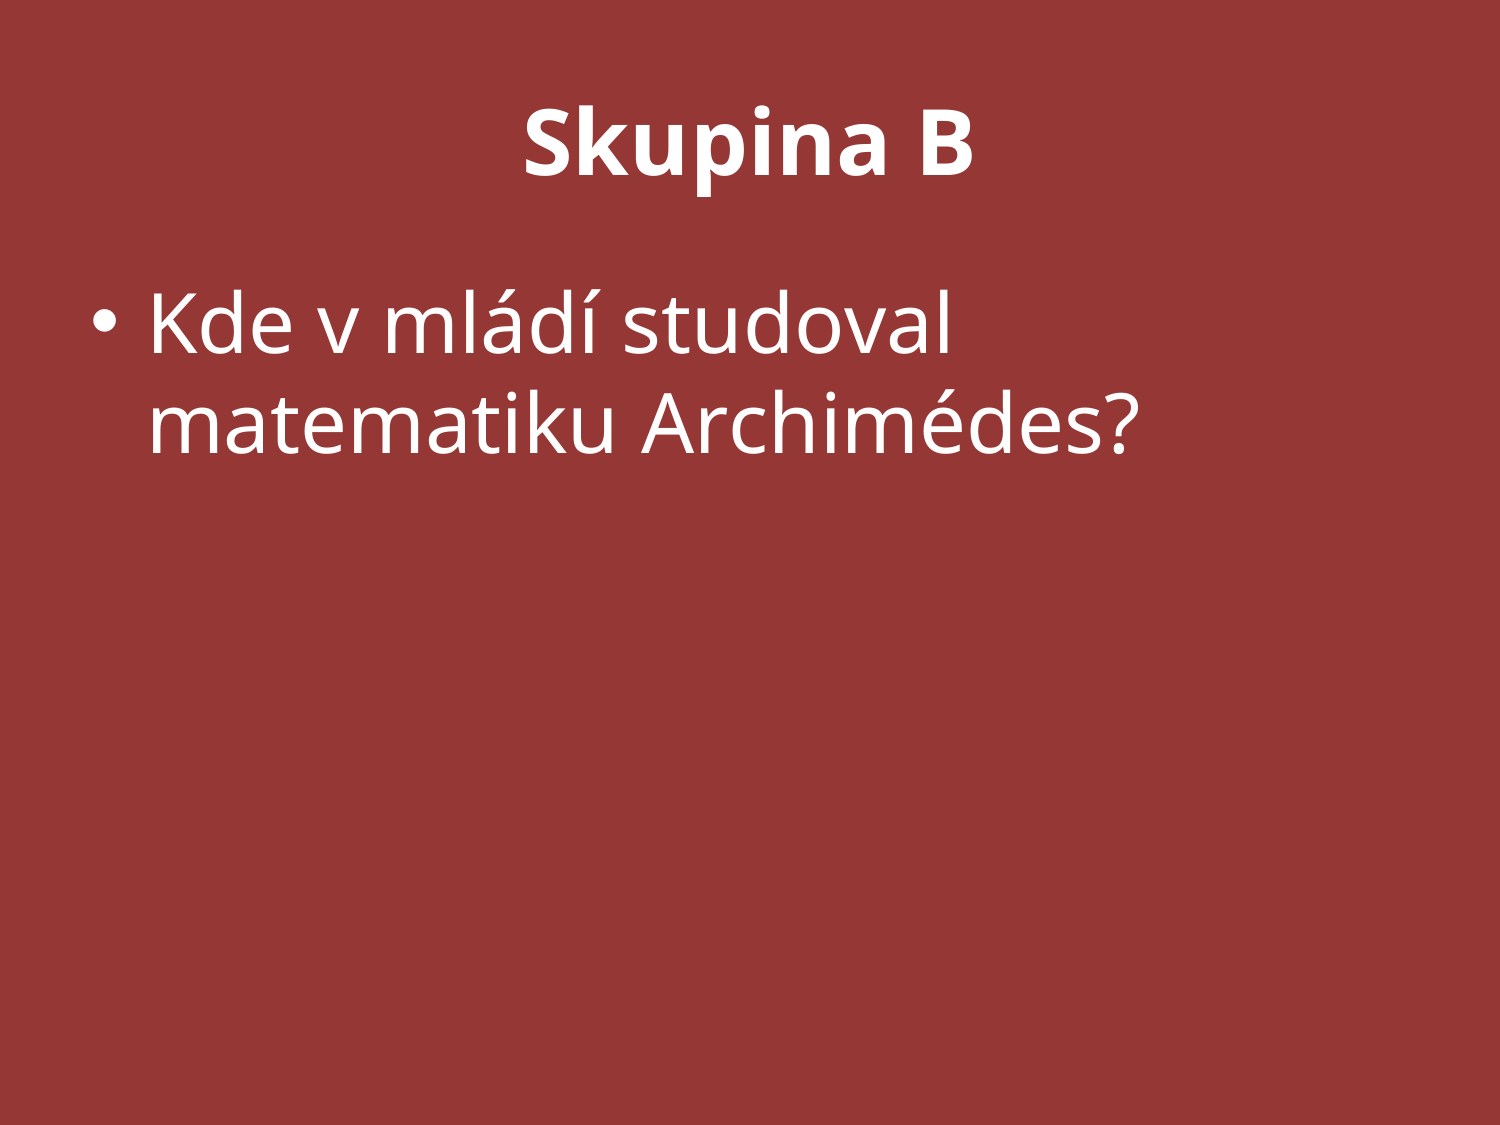

# Skupina B
Kde v mládí studoval matematiku Archimédes?